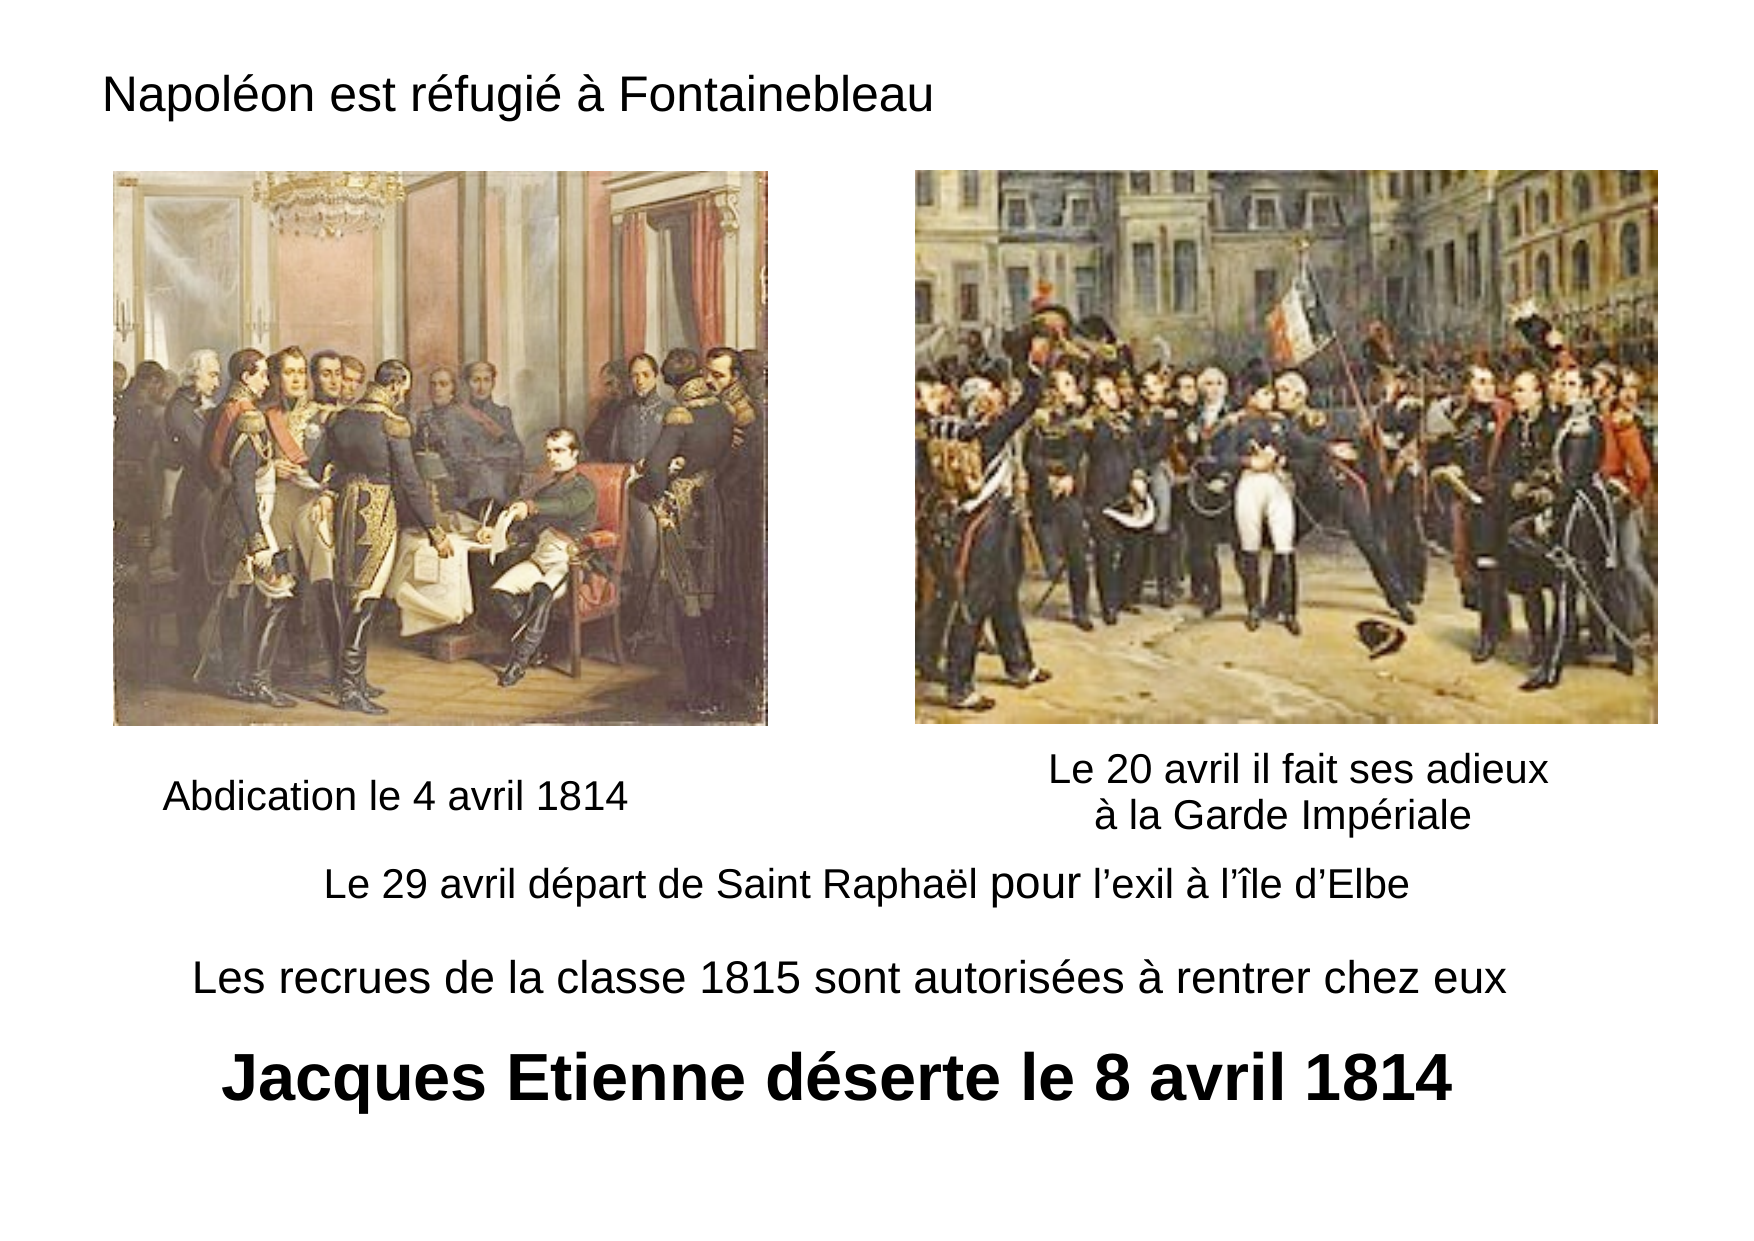

Napoléon est réfugié à Fontainebleau
Le 20 avril il fait ses adieux
 à la Garde Impériale
Abdication le 4 avril 1814
Le 29 avril départ de Saint Raphaël pour l’exil à l’île d’Elbe
Les recrues de la classe 1815 sont autorisées à rentrer chez eux
Jacques Etienne déserte le 8 avril 1814